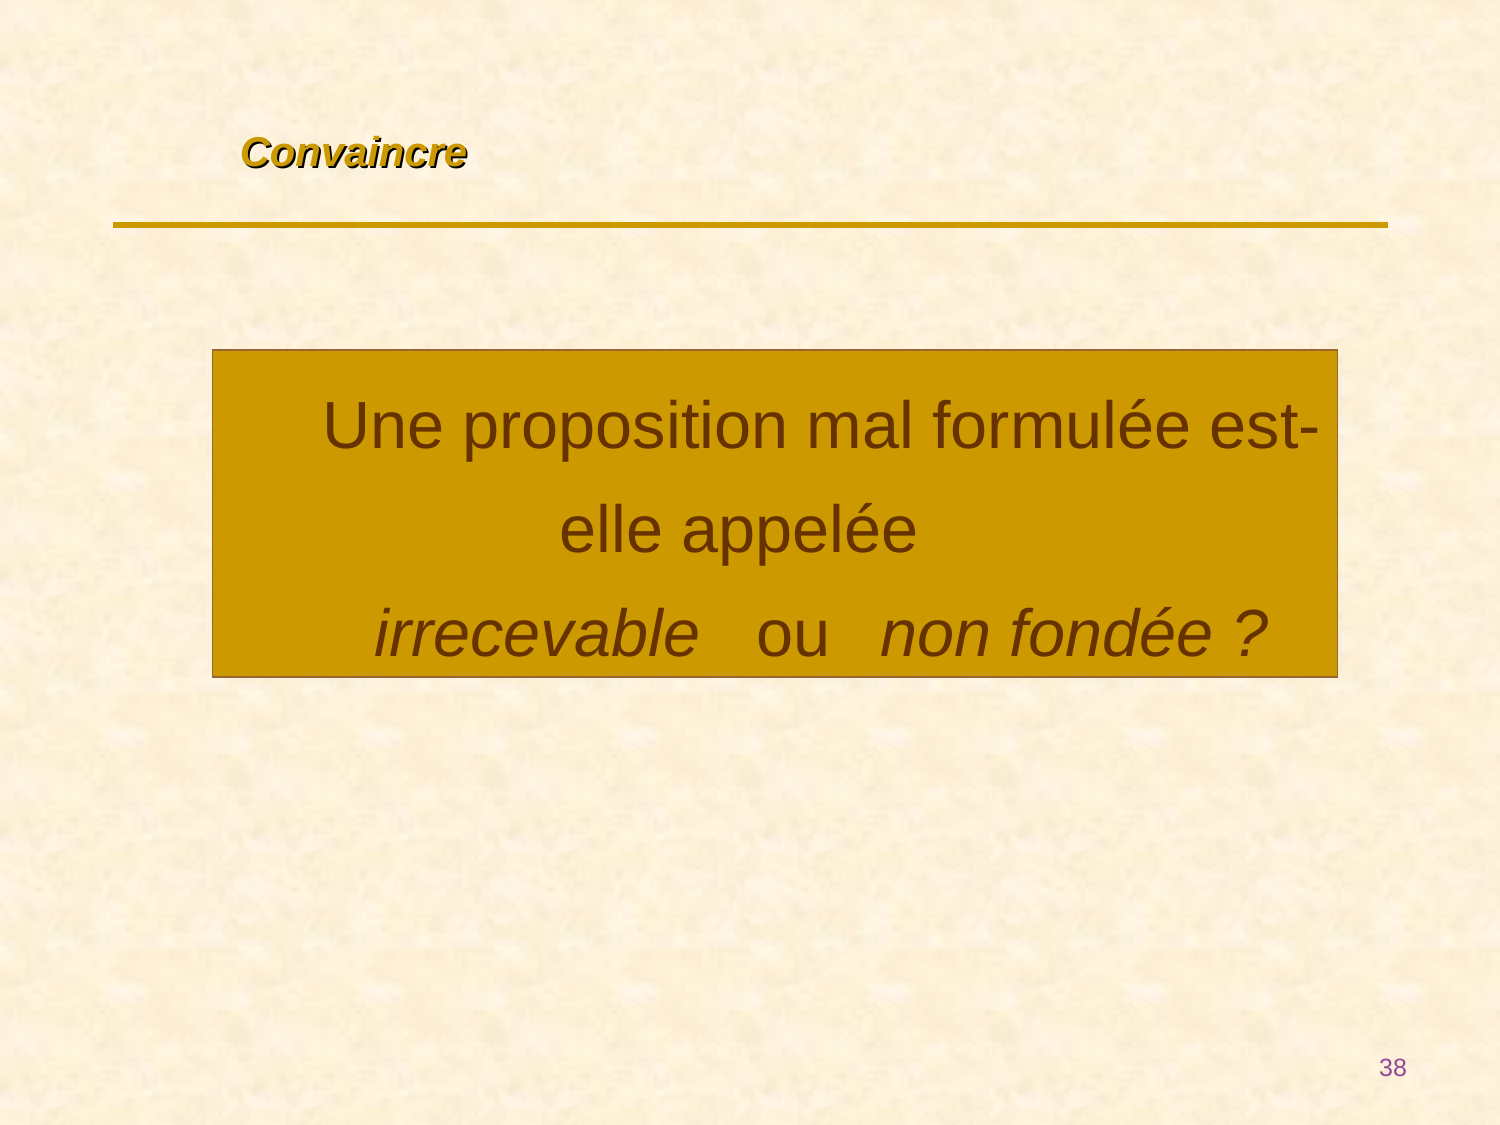

Convaincre
Une proposition mal formulée est-elle appelée
irrecevable ou 	non fondée ?
38